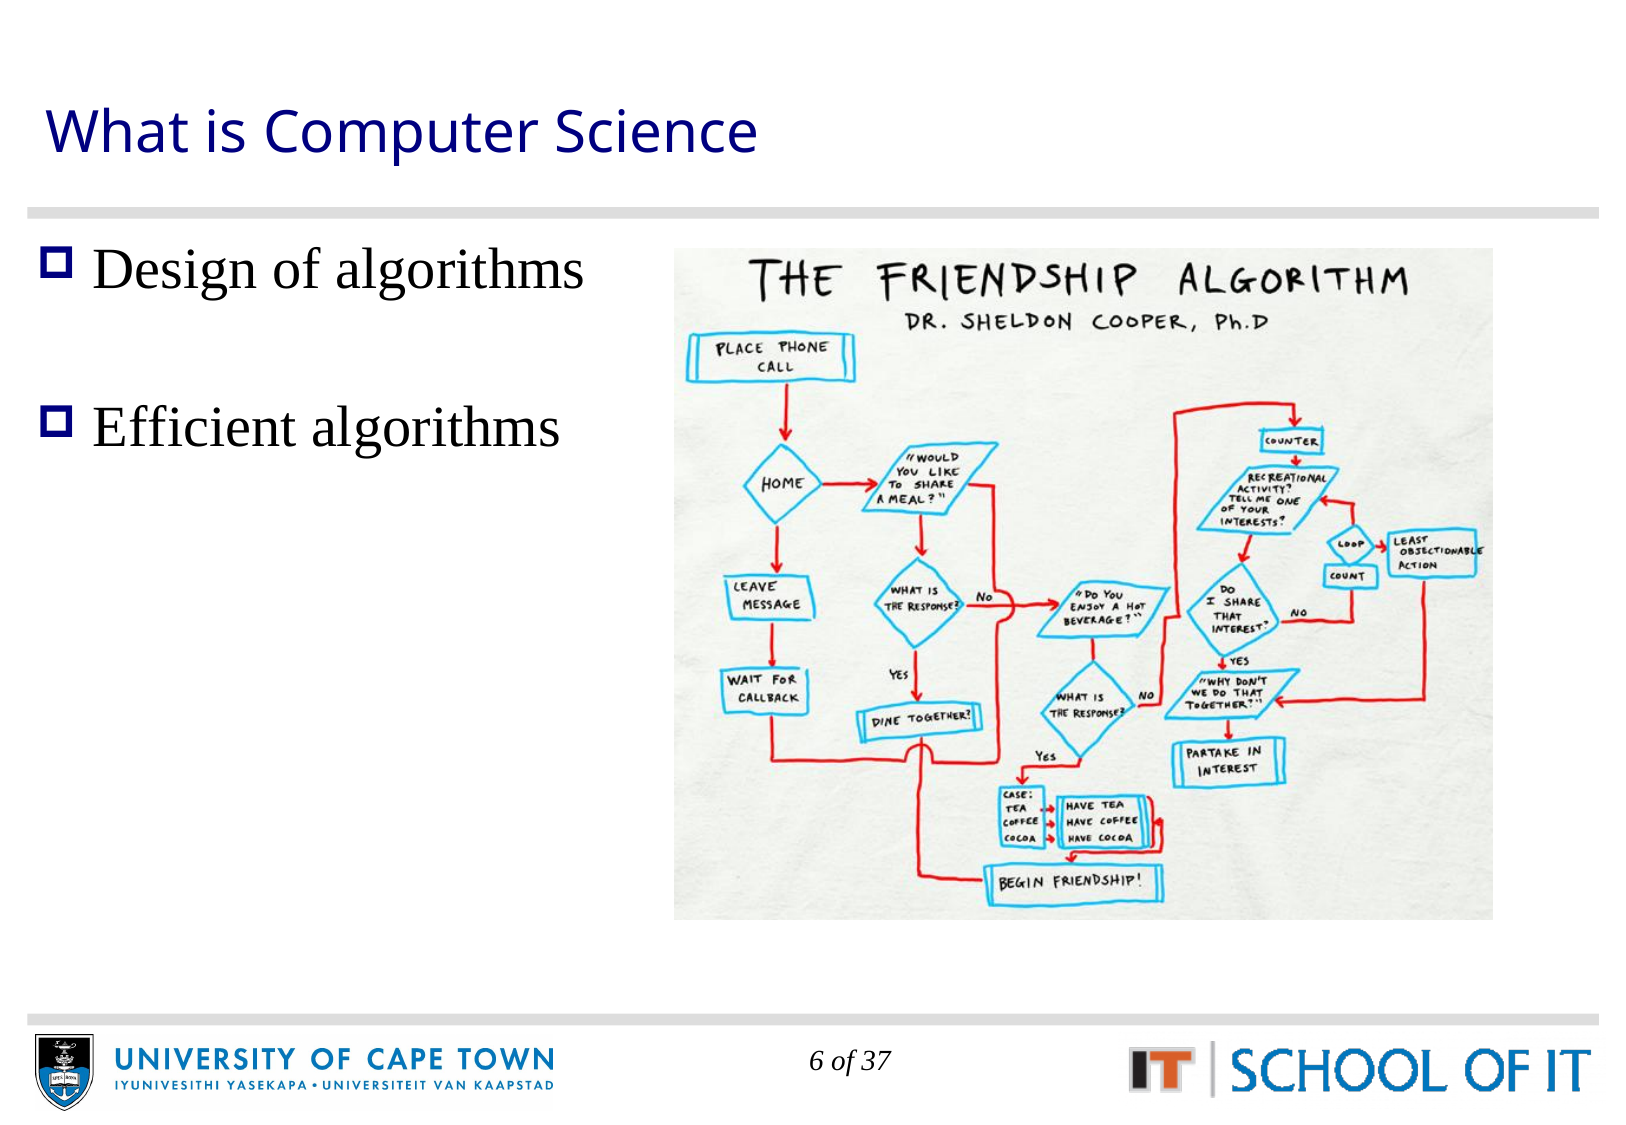

# What is Computer Science
Design of algorithms
Efficient algorithms
6